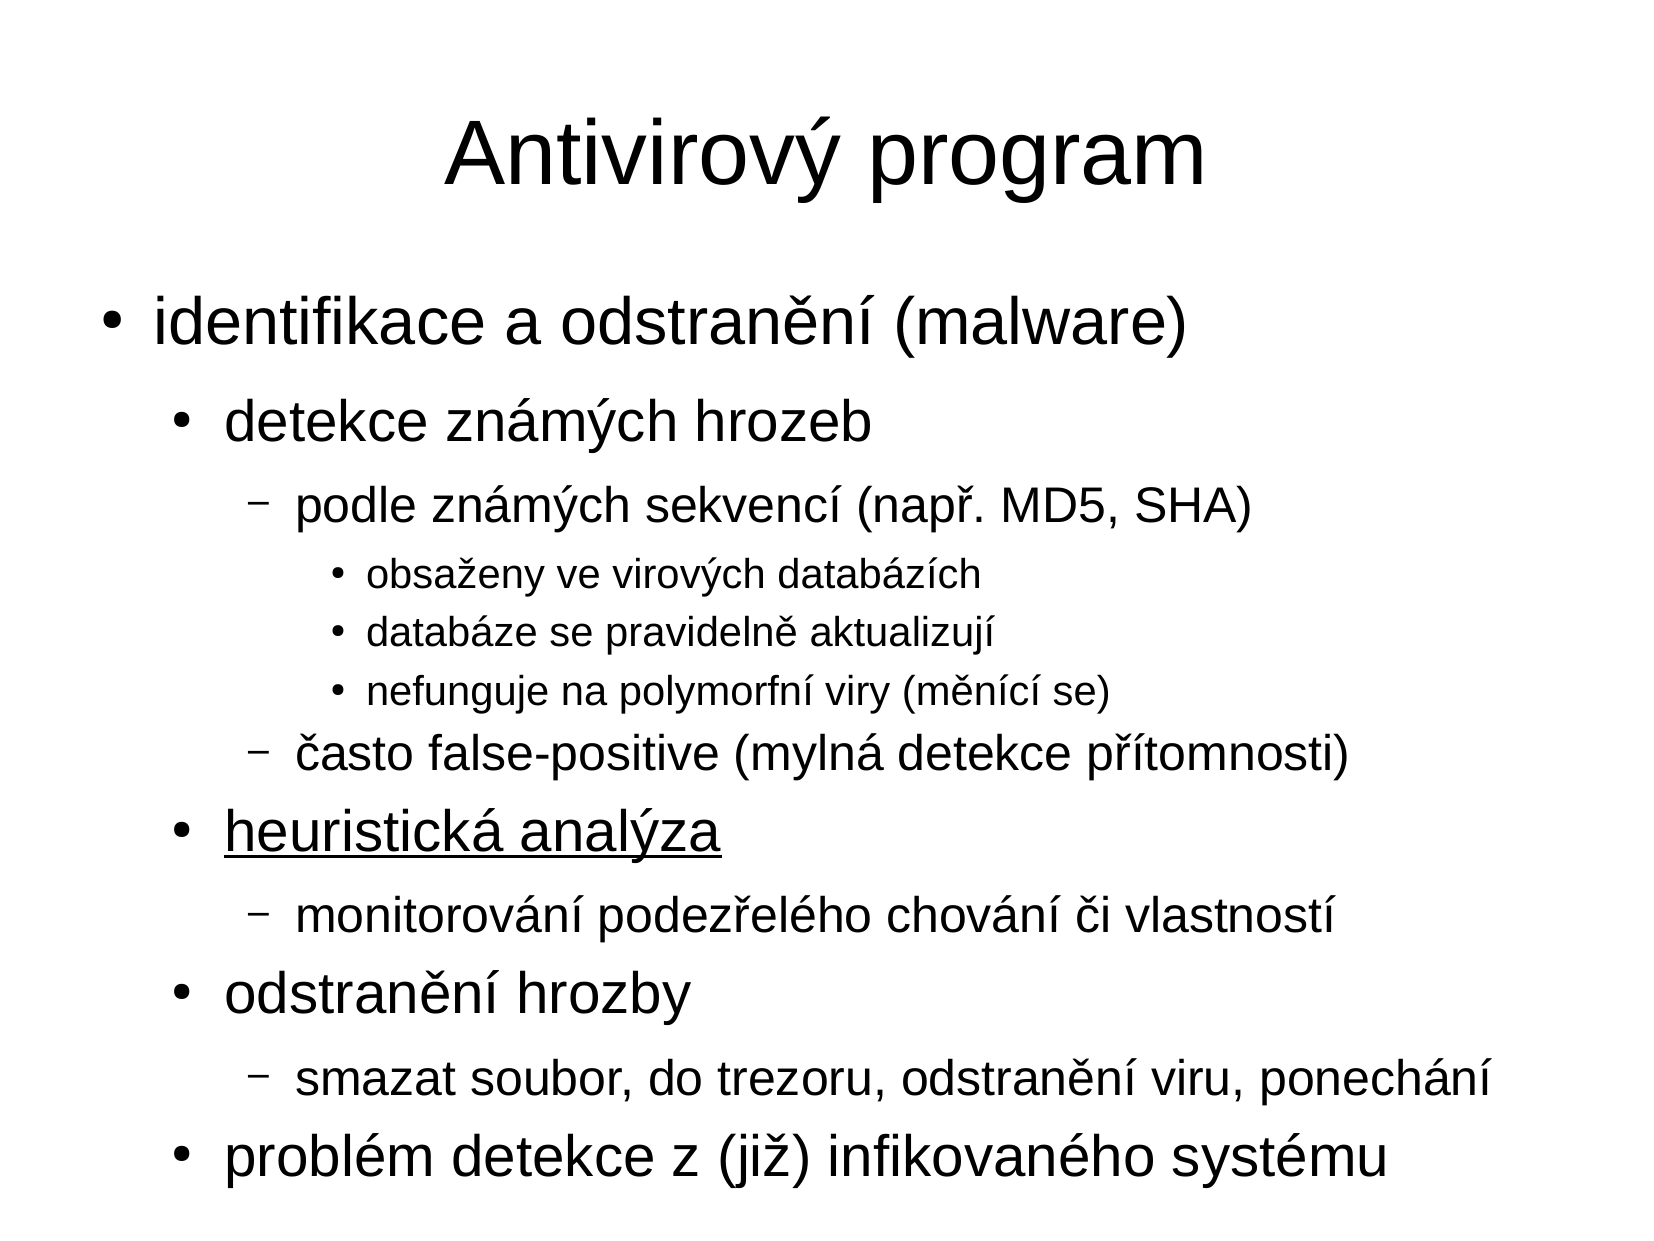

# Antivirový program
identifikace a odstranění (malware)
detekce známých hrozeb
podle známých sekvencí (např. MD5, SHA)
obsaženy ve virových databázích
databáze se pravidelně aktualizují
nefunguje na polymorfní viry (měnící se)
často false-positive (mylná detekce přítomnosti)
heuristická analýza
monitorování podezřelého chování či vlastností
odstranění hrozby
smazat soubor, do trezoru, odstranění viru, ponechání
problém detekce z (již) infikovaného systému